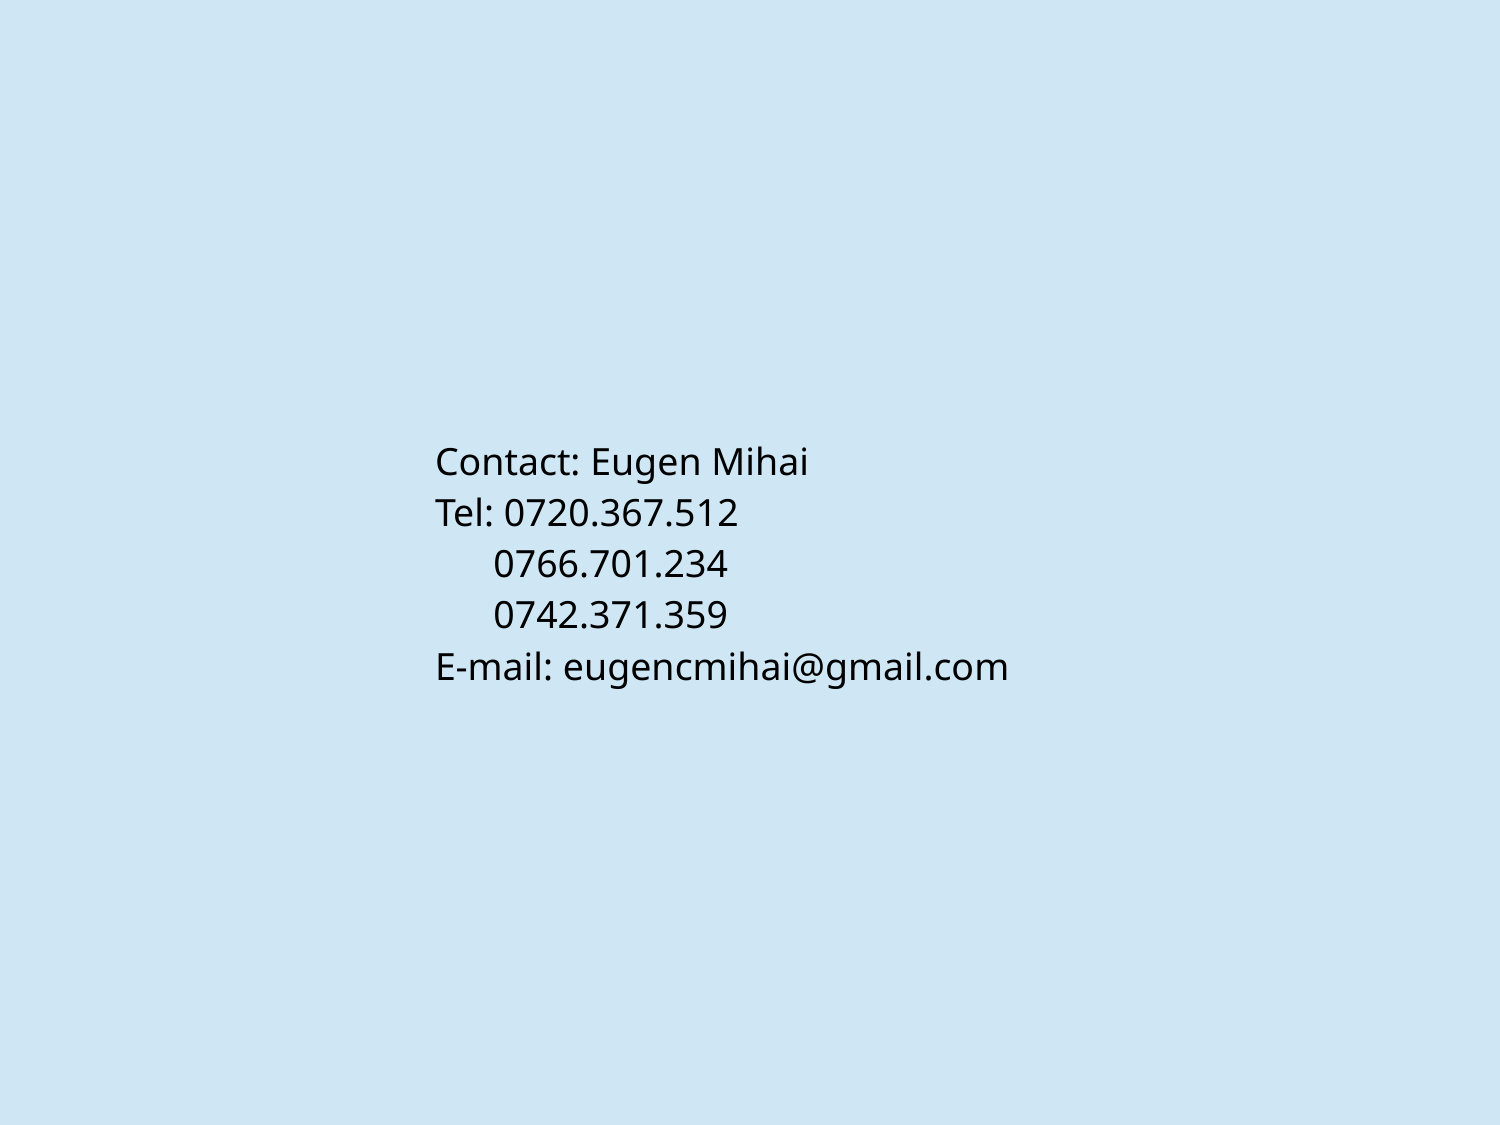

#
Contact: Eugen Mihai
Tel: 0720.367.512
 0766.701.234
 0742.371.359
E-mail: eugencmihai@gmail.com